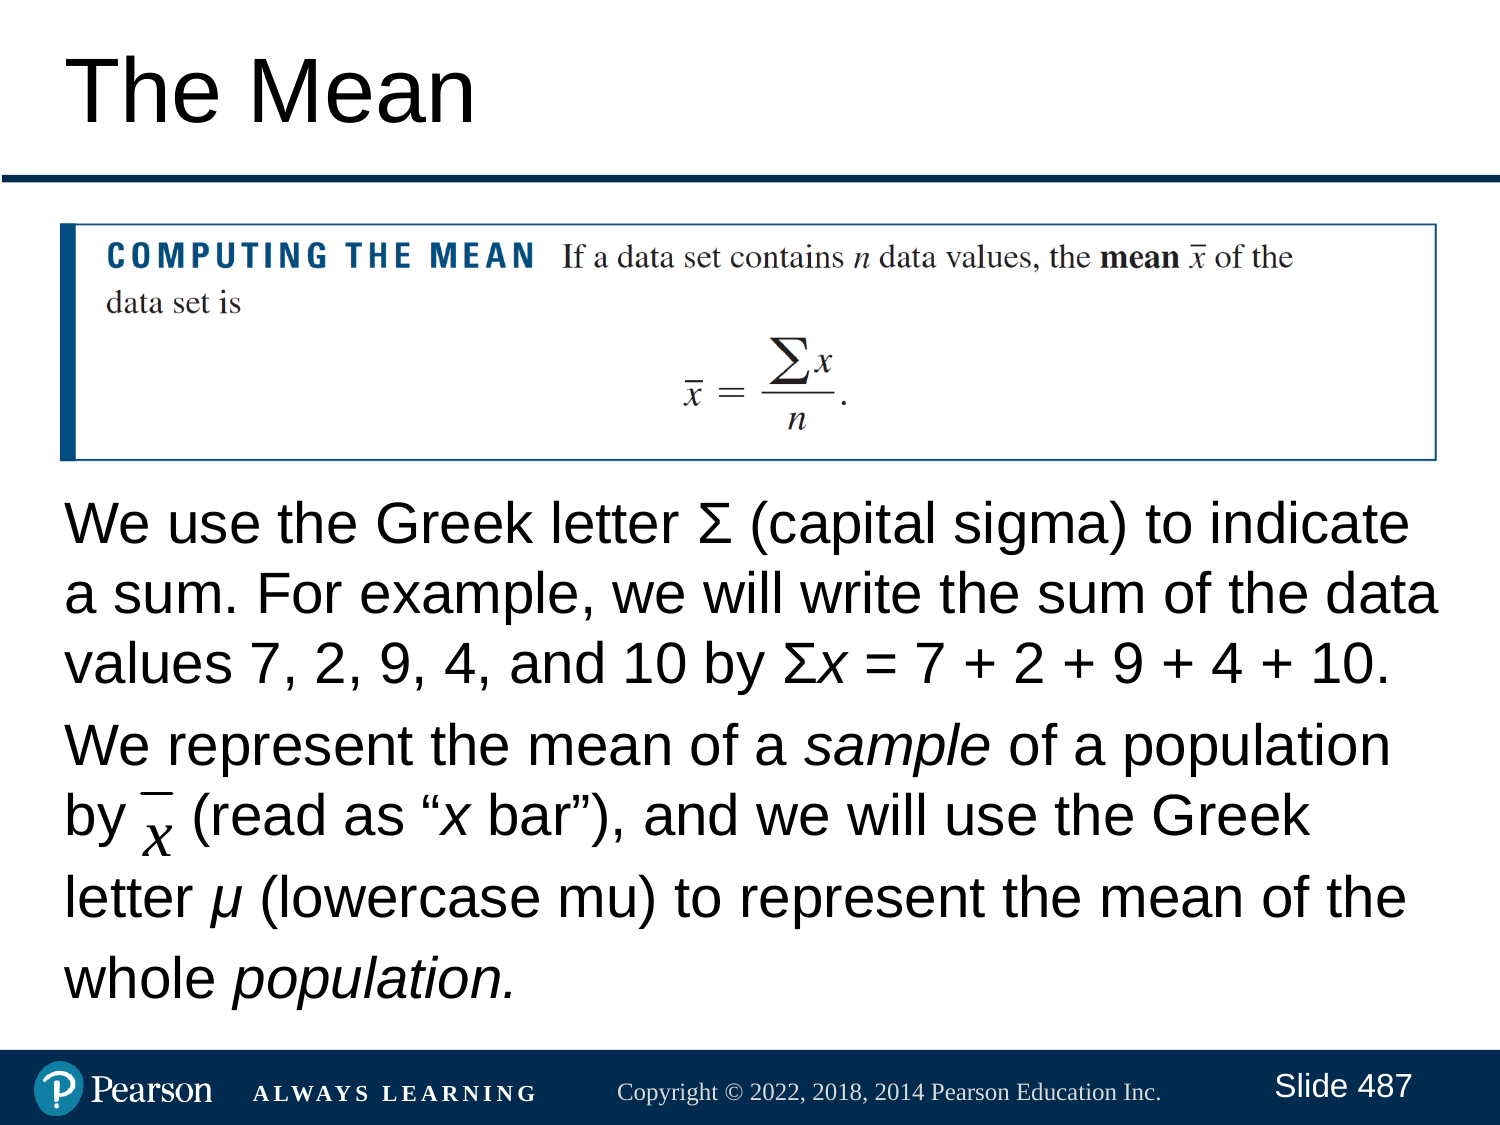

# The Mean
We use the Greek letter Σ (capital sigma) to indicate a sum. For example, we will write the sum of the data values 7, 2, 9, 4, and 10 by Σx = 7 + 2 + 9 + 4 + 10.
We represent the mean of a sample of a population by (read as “x bar”), and we will use the Greek
letter μ (lowercase mu) to represent the mean of the
whole population.